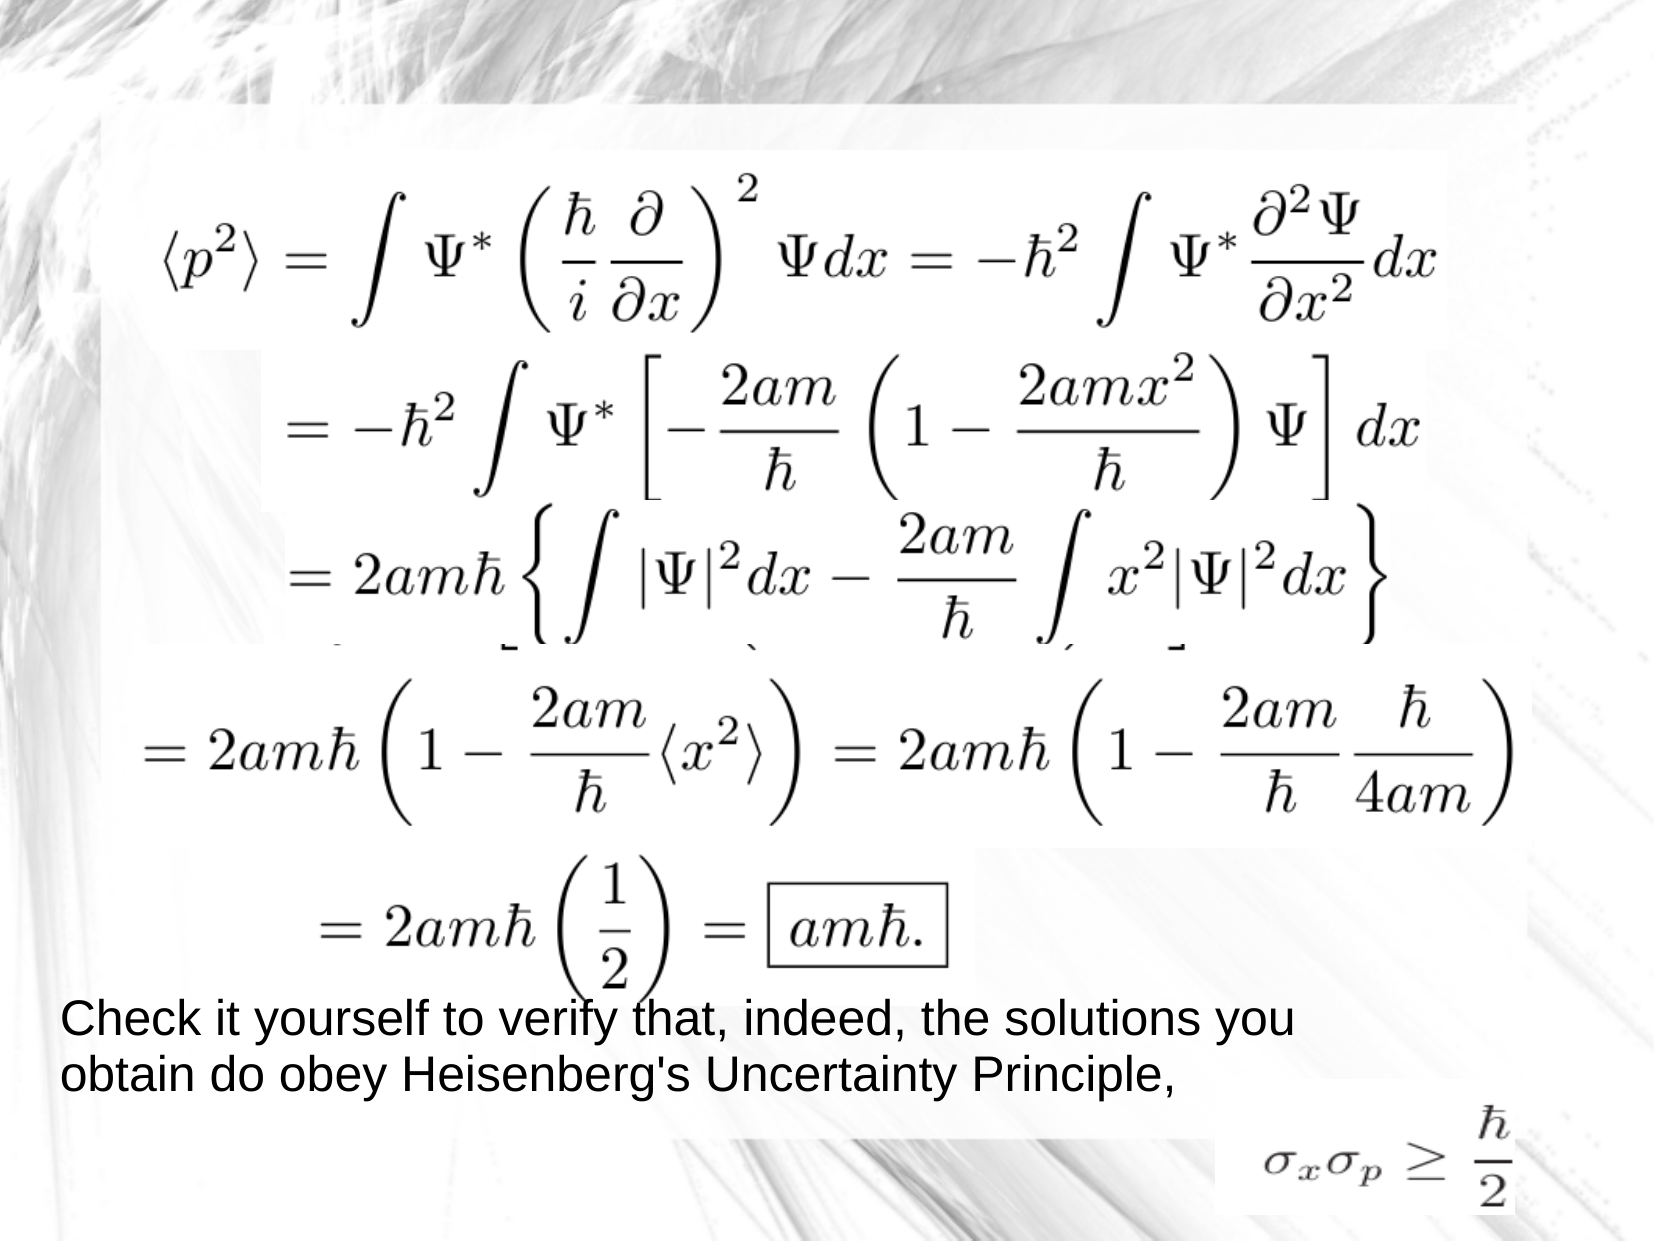

Check it yourself to verify that, indeed, the solutions you obtain do obey Heisenberg's Uncertainty Principle,